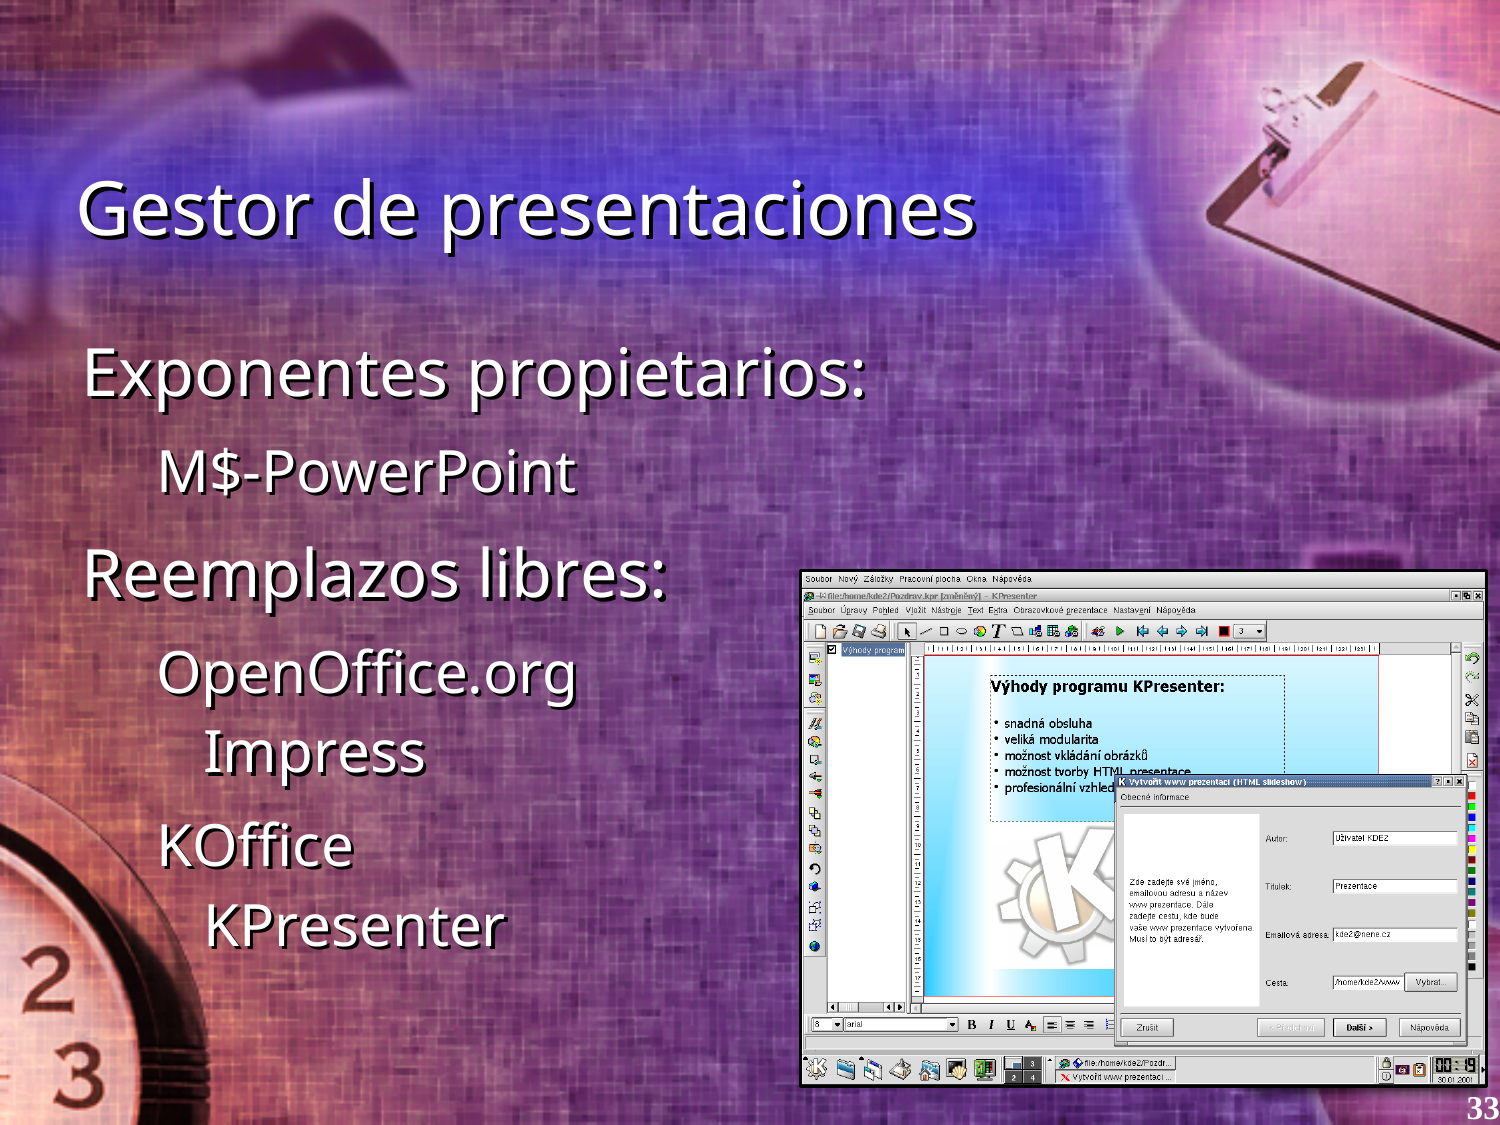

# Gestor de presentaciones
Exponentes propietarios:
M$-PowerPoint
Reemplazos libres:
OpenOffice.org
Impress
KOffice
KPresenter
33